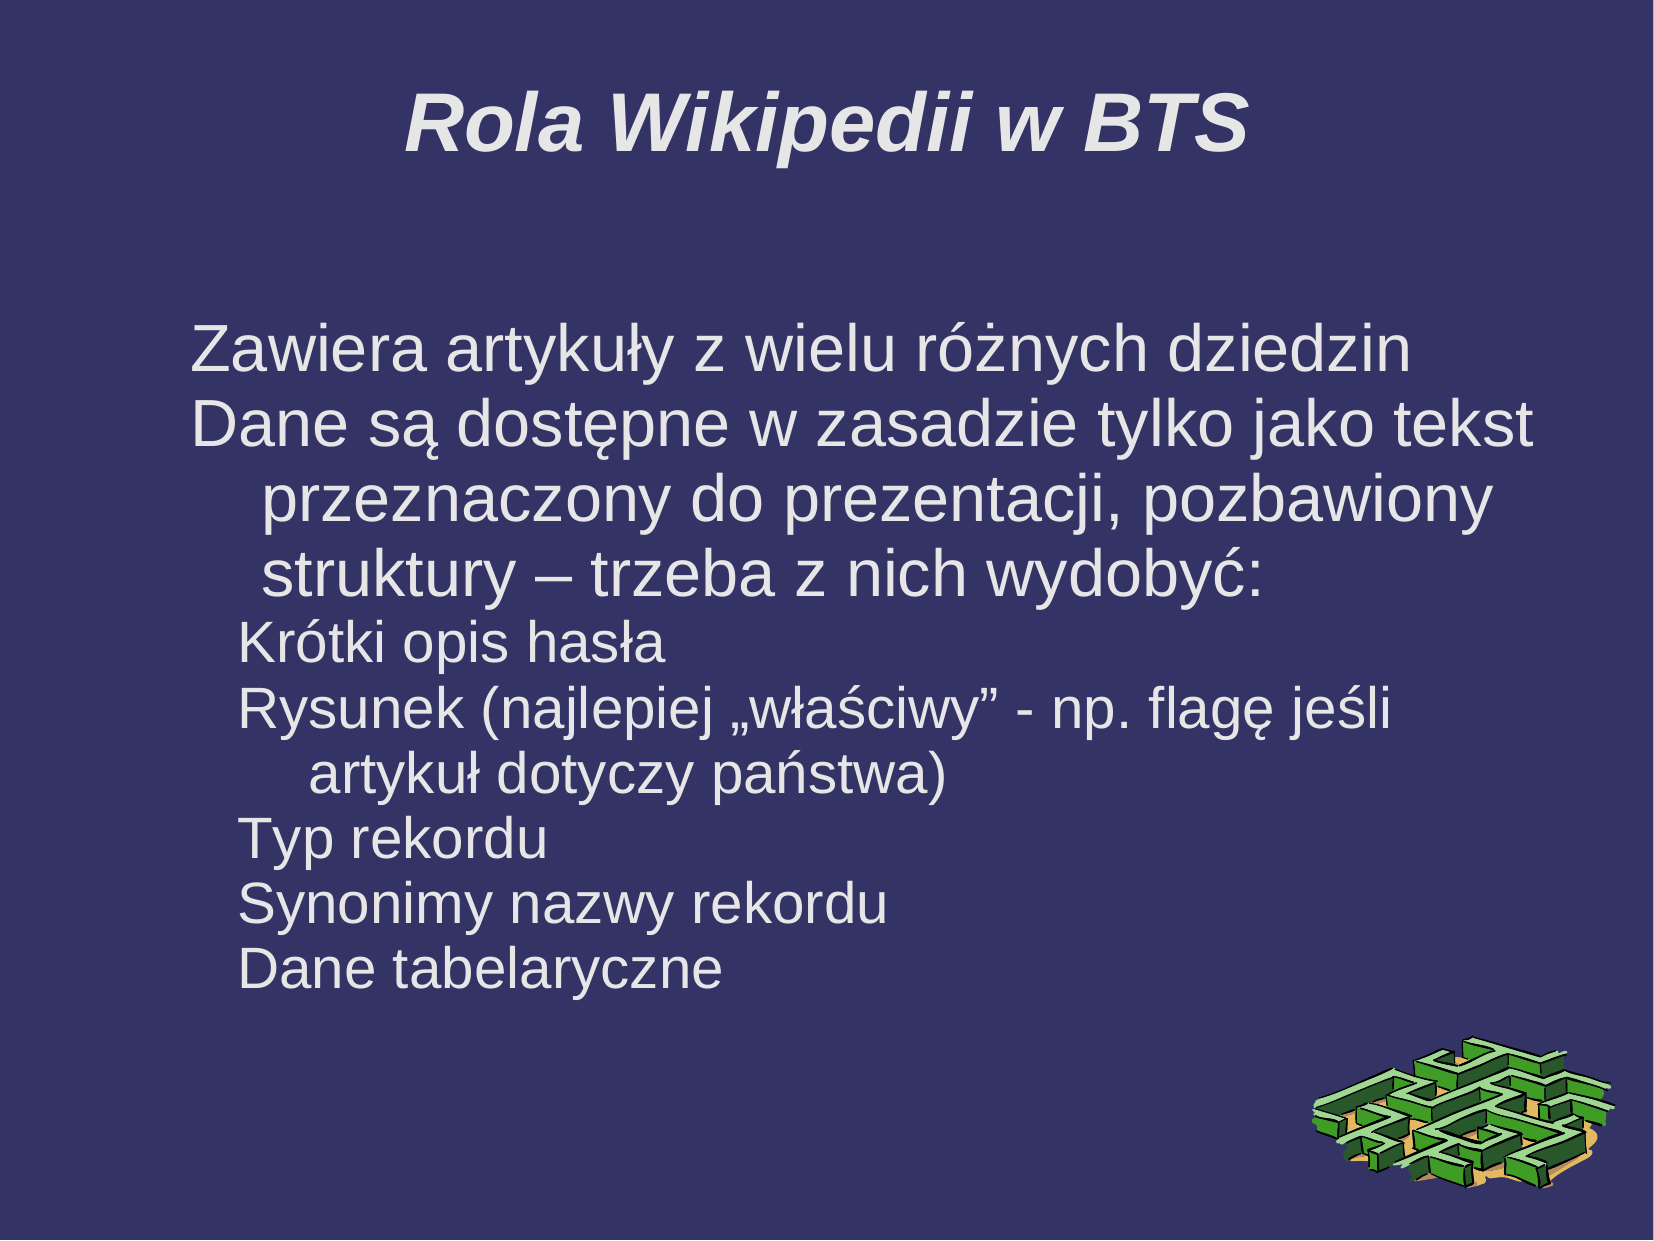

# Rola Wikipedii w BTS
Zawiera artykuły z wielu różnych dziedzin
Dane są dostępne w zasadzie tylko jako tekst przeznaczony do prezentacji, pozbawiony struktury – trzeba z nich wydobyć:
Krótki opis hasła
Rysunek (najlepiej „właściwy” - np. flagę jeśli artykuł dotyczy państwa)
Typ rekordu
Synonimy nazwy rekordu
Dane tabelaryczne